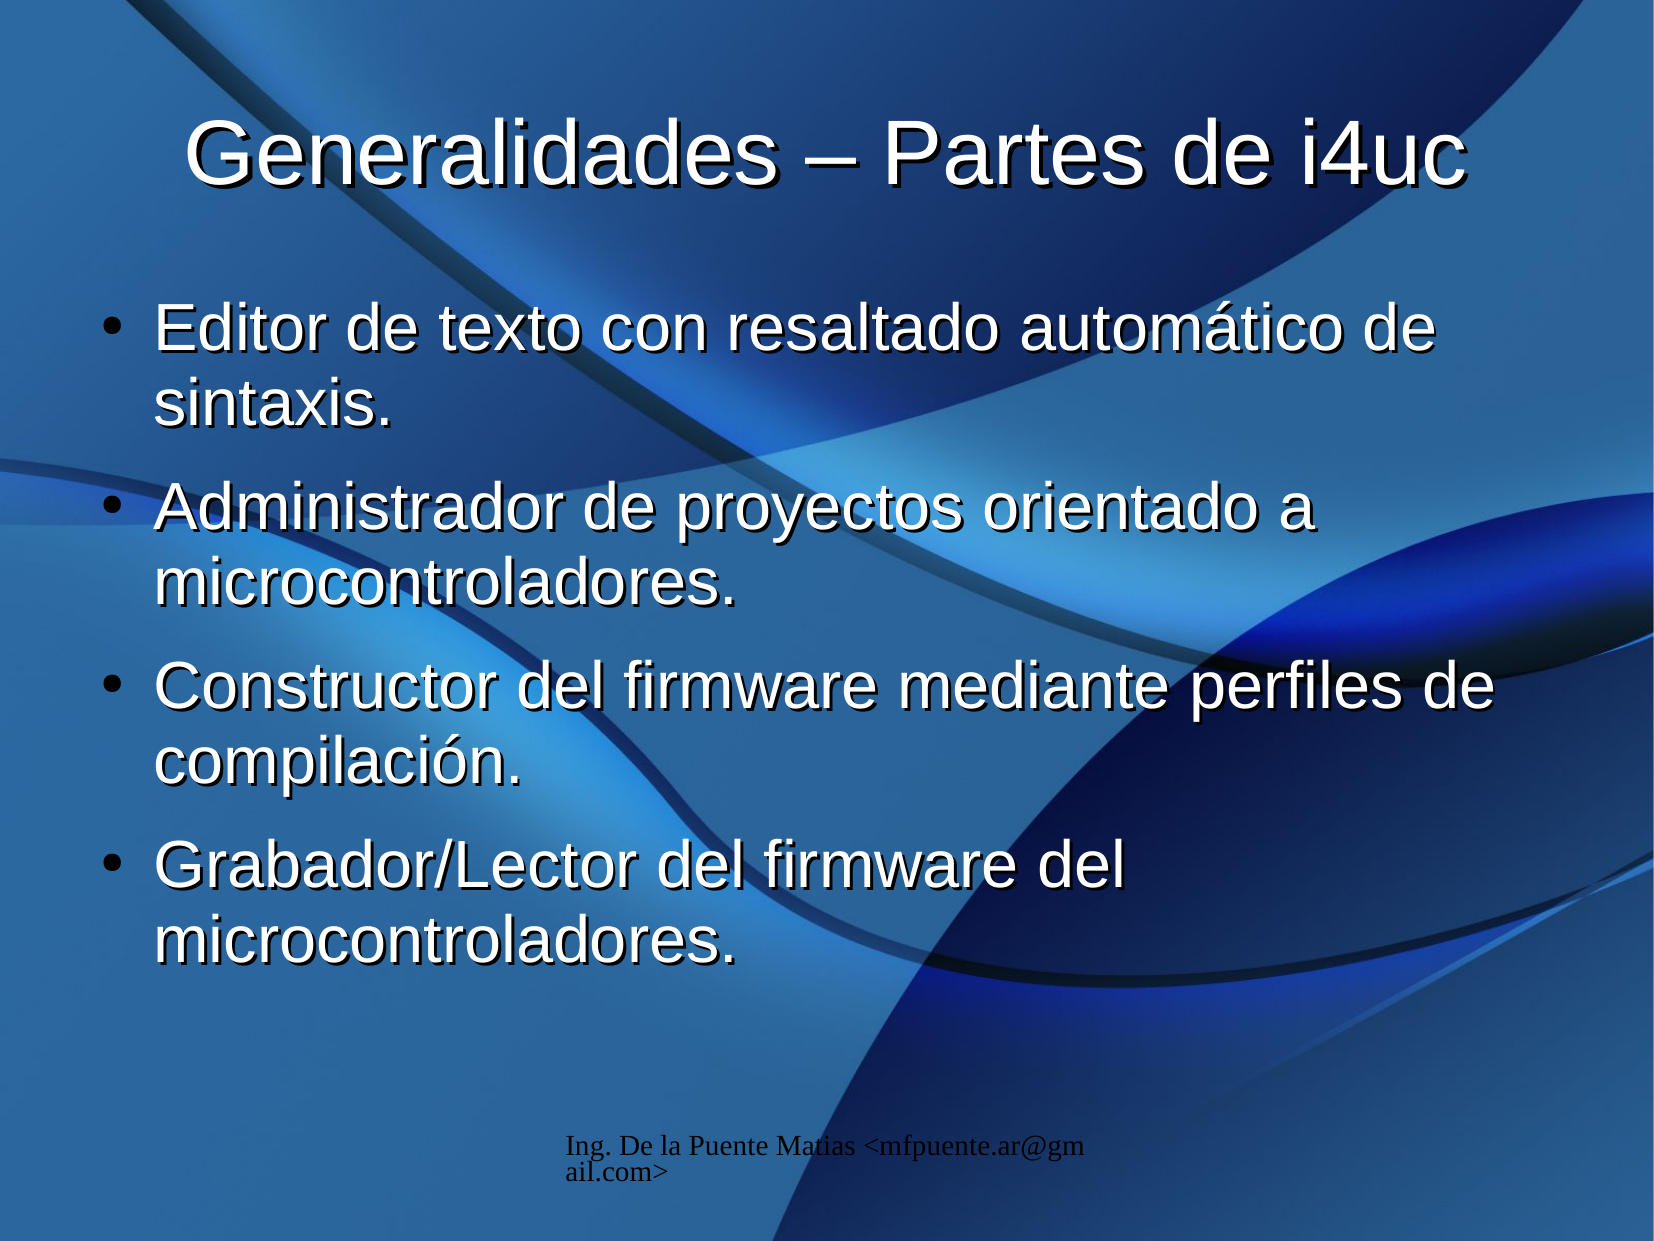

# Generalidades – Partes de i4uc
Editor de texto con resaltado automático de sintaxis.
Administrador de proyectos orientado a microcontroladores.
Constructor del firmware mediante perfiles de compilación.
Grabador/Lector del firmware del microcontroladores.
Ing. De la Puente Matias <mfpuente.ar@gmail.com>